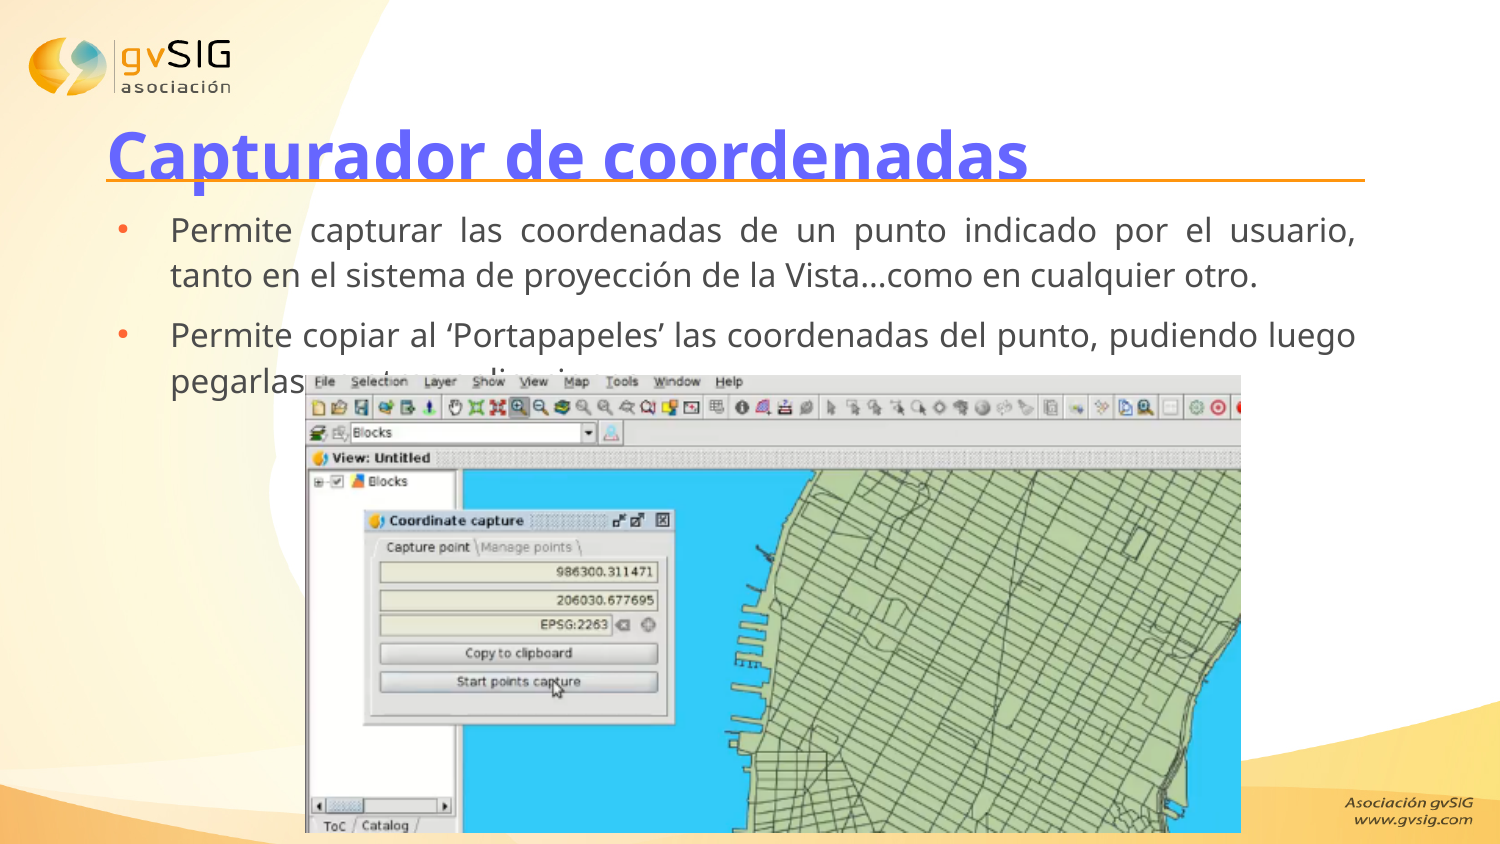

# Capturador de coordenadas
Permite capturar las coordenadas de un punto indicado por el usuario, tanto en el sistema de proyección de la Vista…como en cualquier otro.
Permite copiar al ‘Portapapeles’ las coordenadas del punto, pudiendo luego pegarlas en otras aplicaciones.